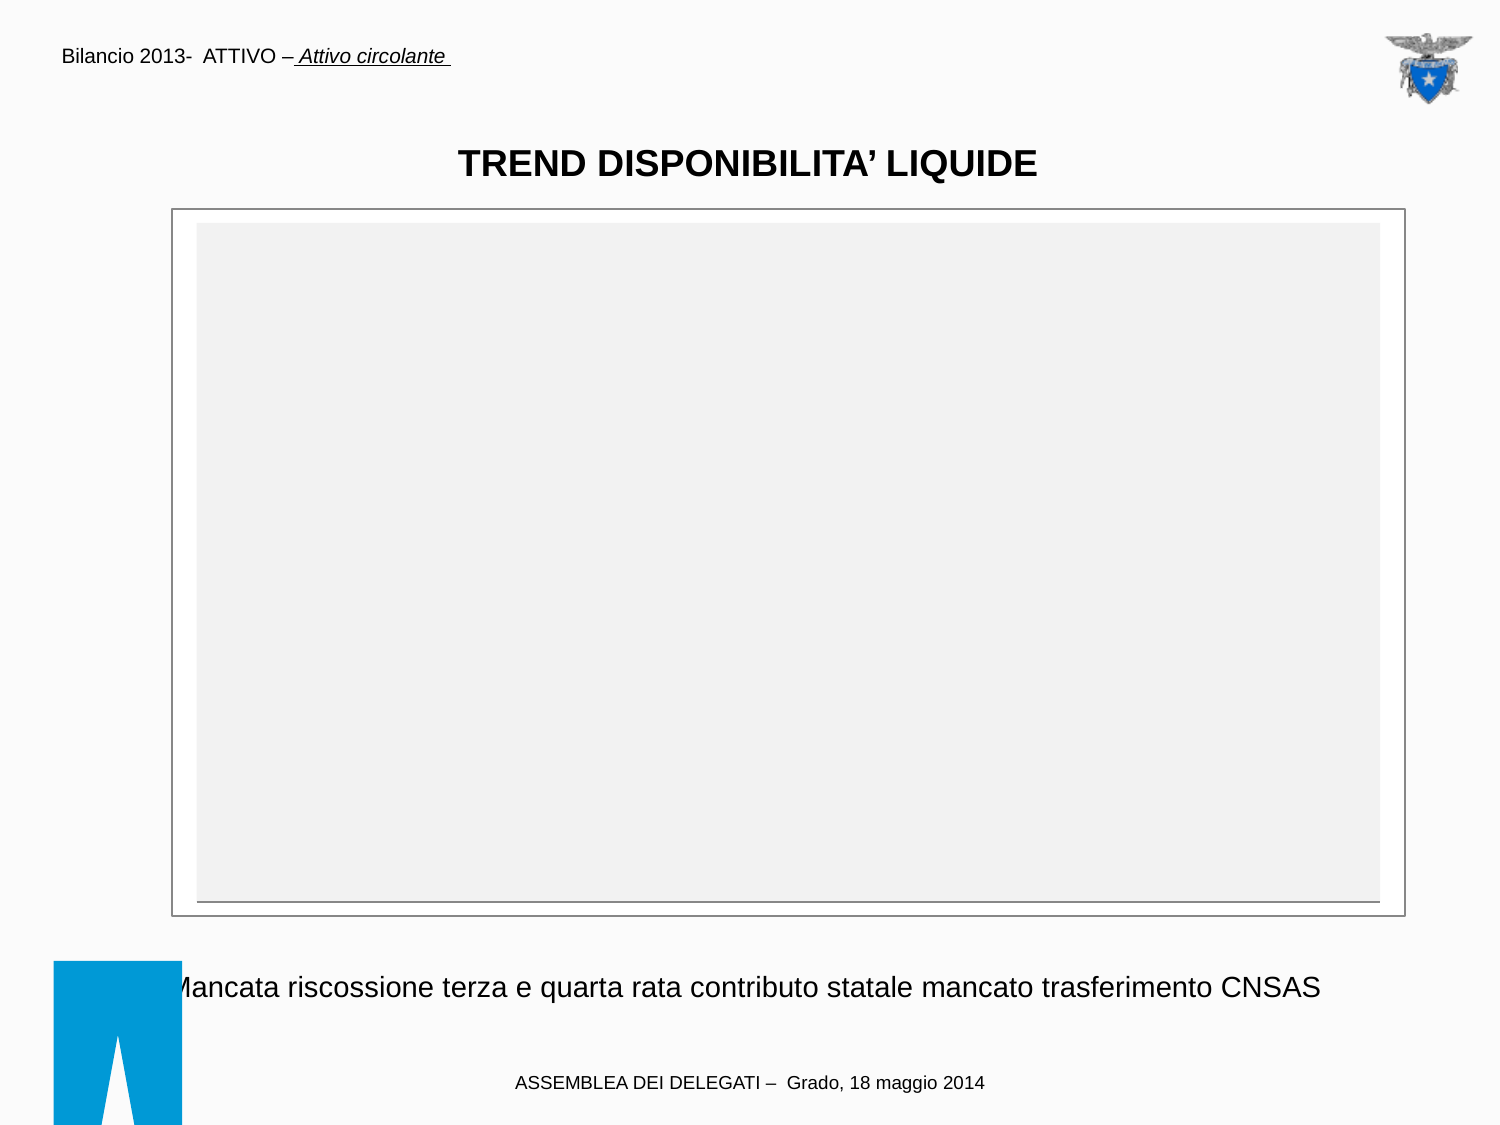

Bilancio 2013- ATTIVO – Attivo circolante
TREND DISPONIBILITA’ LIQUIDE
### Chart
| Category | |
|---|---|
Mancata riscossione terza e quarta rata contributo statale mancato trasferimento CNSAS
ASSEMBLEA DEI DELEGATI – Grado, 18 maggio 2014